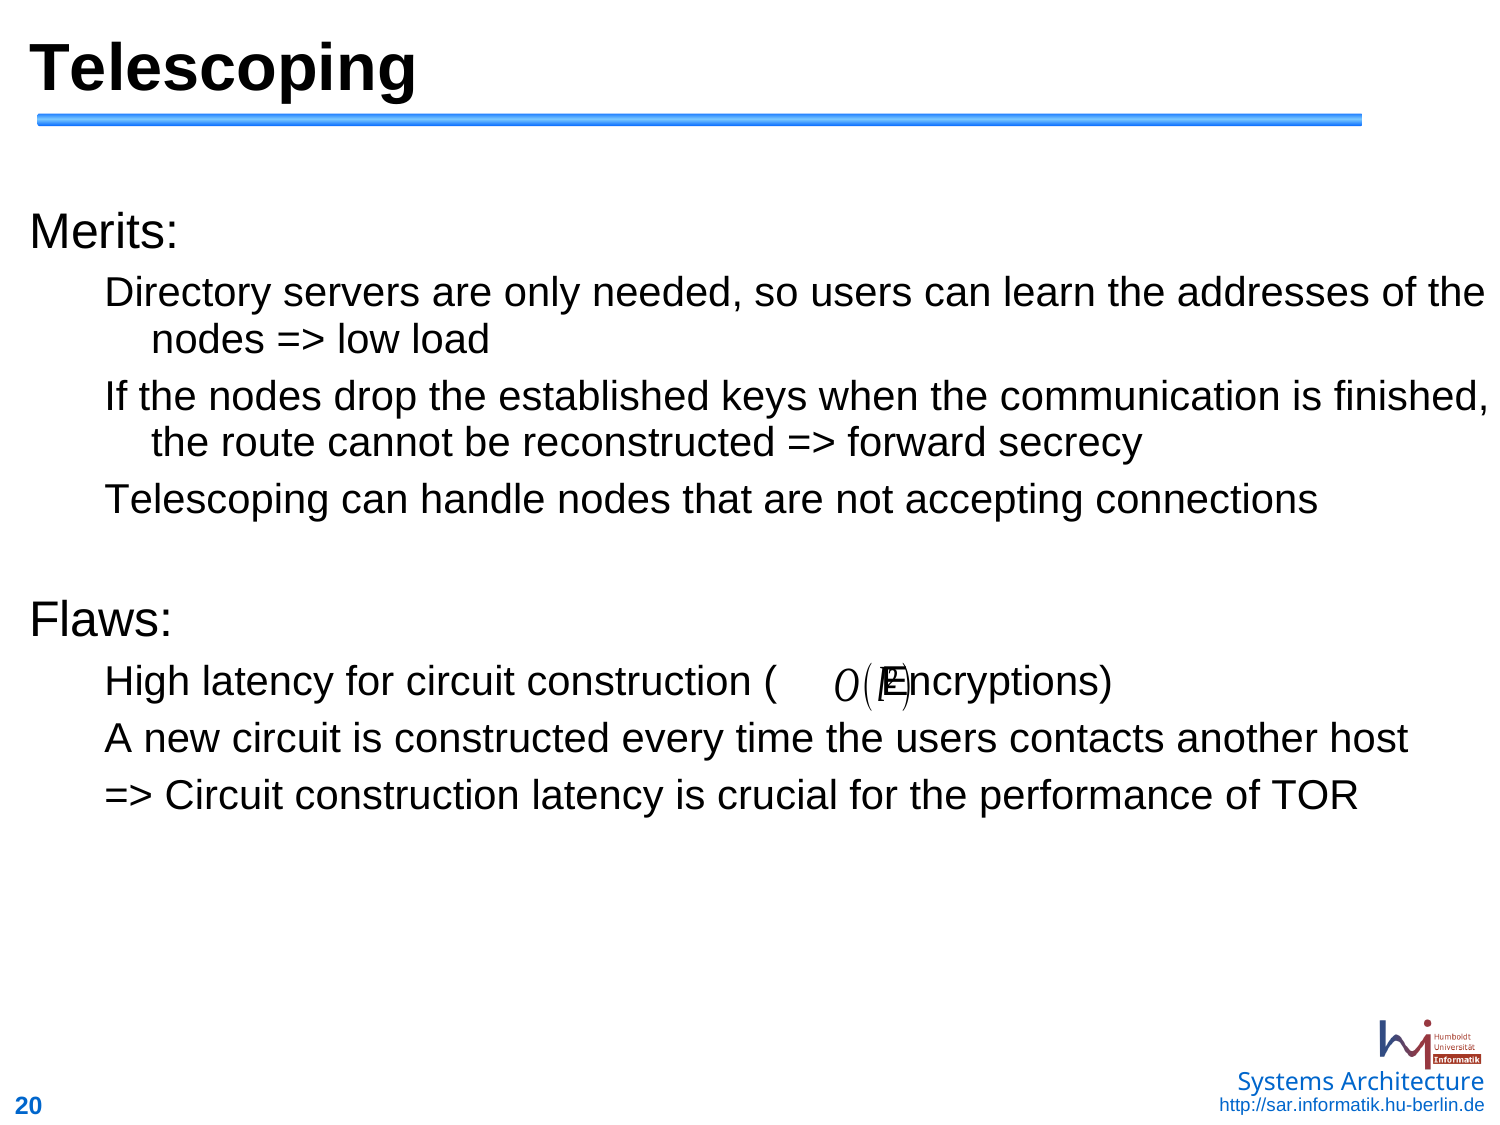

# Telescoping
Merits:
Directory servers are only needed, so users can learn the addresses of the nodes => low load
If the nodes drop the established keys when the communication is finished, the route cannot be reconstructed => forward secrecy
Telescoping can handle nodes that are not accepting connections
Flaws:
High latency for circuit construction ( Encryptions)
A new circuit is constructed every time the users contacts another host
=> Circuit construction latency is crucial for the performance of TOR